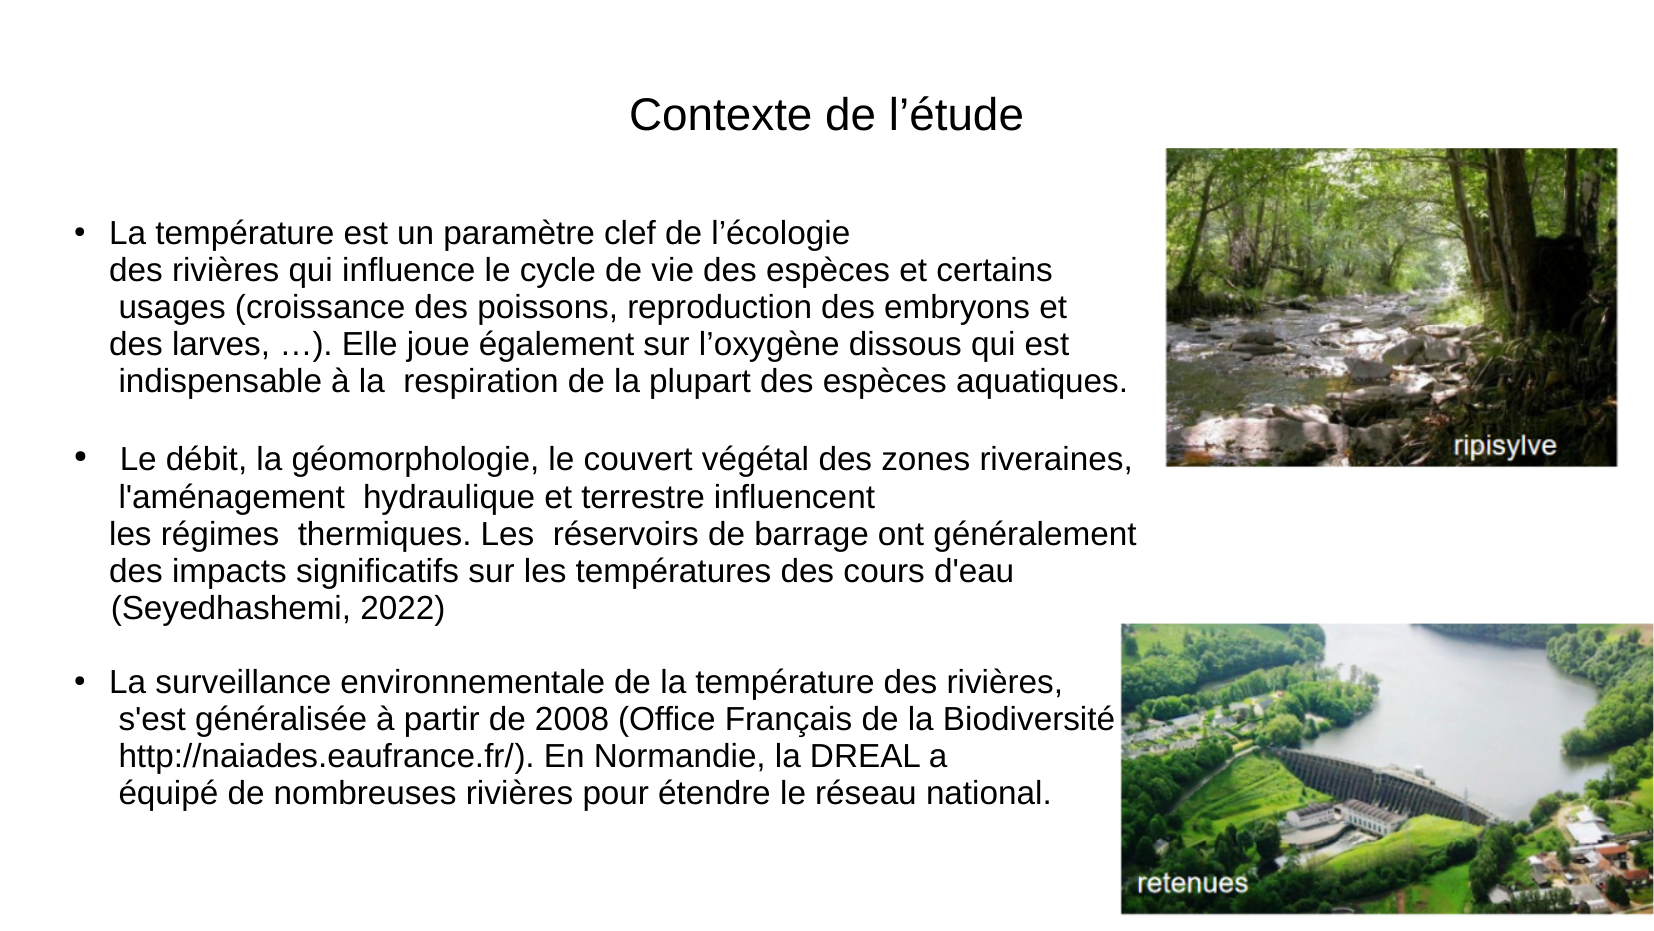

# Contexte de l’étude
La température est un paramètre clef de l’écologie
des rivières qui influence le cycle de vie des espèces et certains
 usages (croissance des poissons, reproduction des embryons et
des larves, …). Elle joue également sur l’oxygène dissous qui est
 indispensable à la respiration de la plupart des espèces aquatiques.
 Le débit, la géomorphologie, le couvert végétal des zones riveraines,
 l'aménagement hydraulique et terrestre influencent
les régimes thermiques. Les réservoirs de barrage ont généralement
des impacts significatifs sur les températures des cours d'eau
 (Seyedhashemi, 2022)
La surveillance environnementale de la température des rivières,
 s'est généralisée à partir de 2008 (Office Français de la Biodiversité
 http://naiades.eaufrance.fr/). En Normandie, la DREAL a
 équipé de nombreuses rivières pour étendre le réseau national.